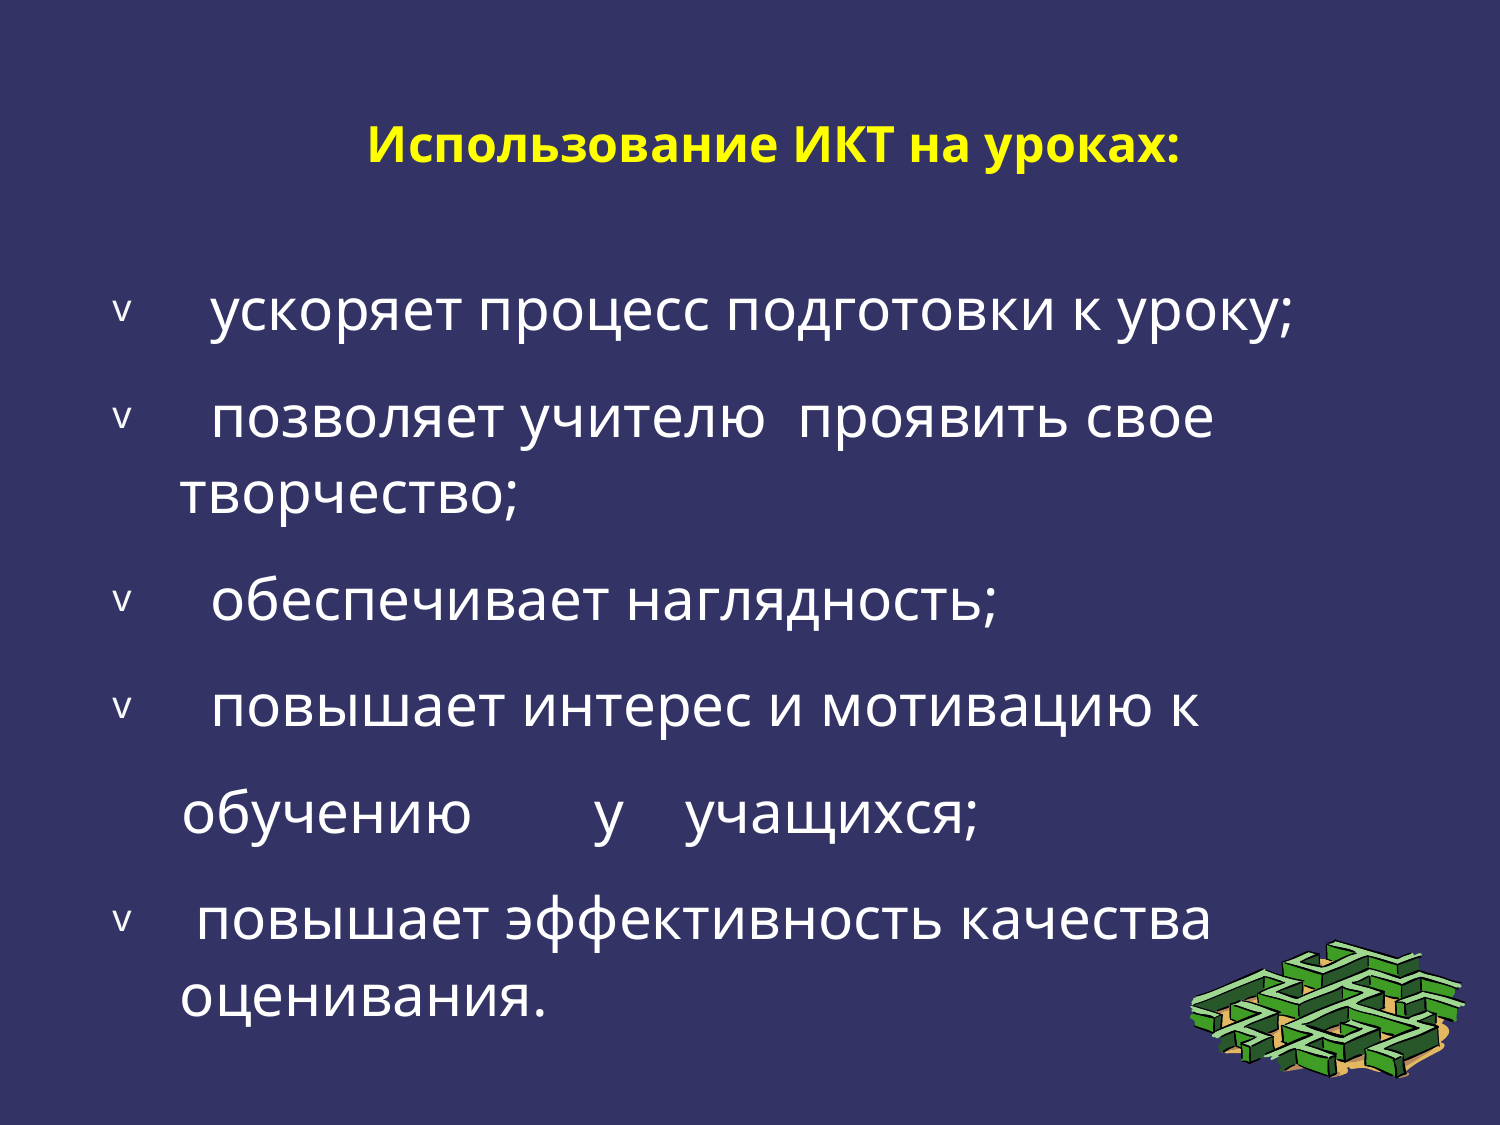

# Использование ИКТ на уроках:
 ускоряет процесс подготовки к уроку;
 позволяет учителю проявить свое творчество;
 обеспечивает наглядность;
 повышает интерес и мотивацию к
 обучению у учащихся;
 повышает эффективность качества оценивания.